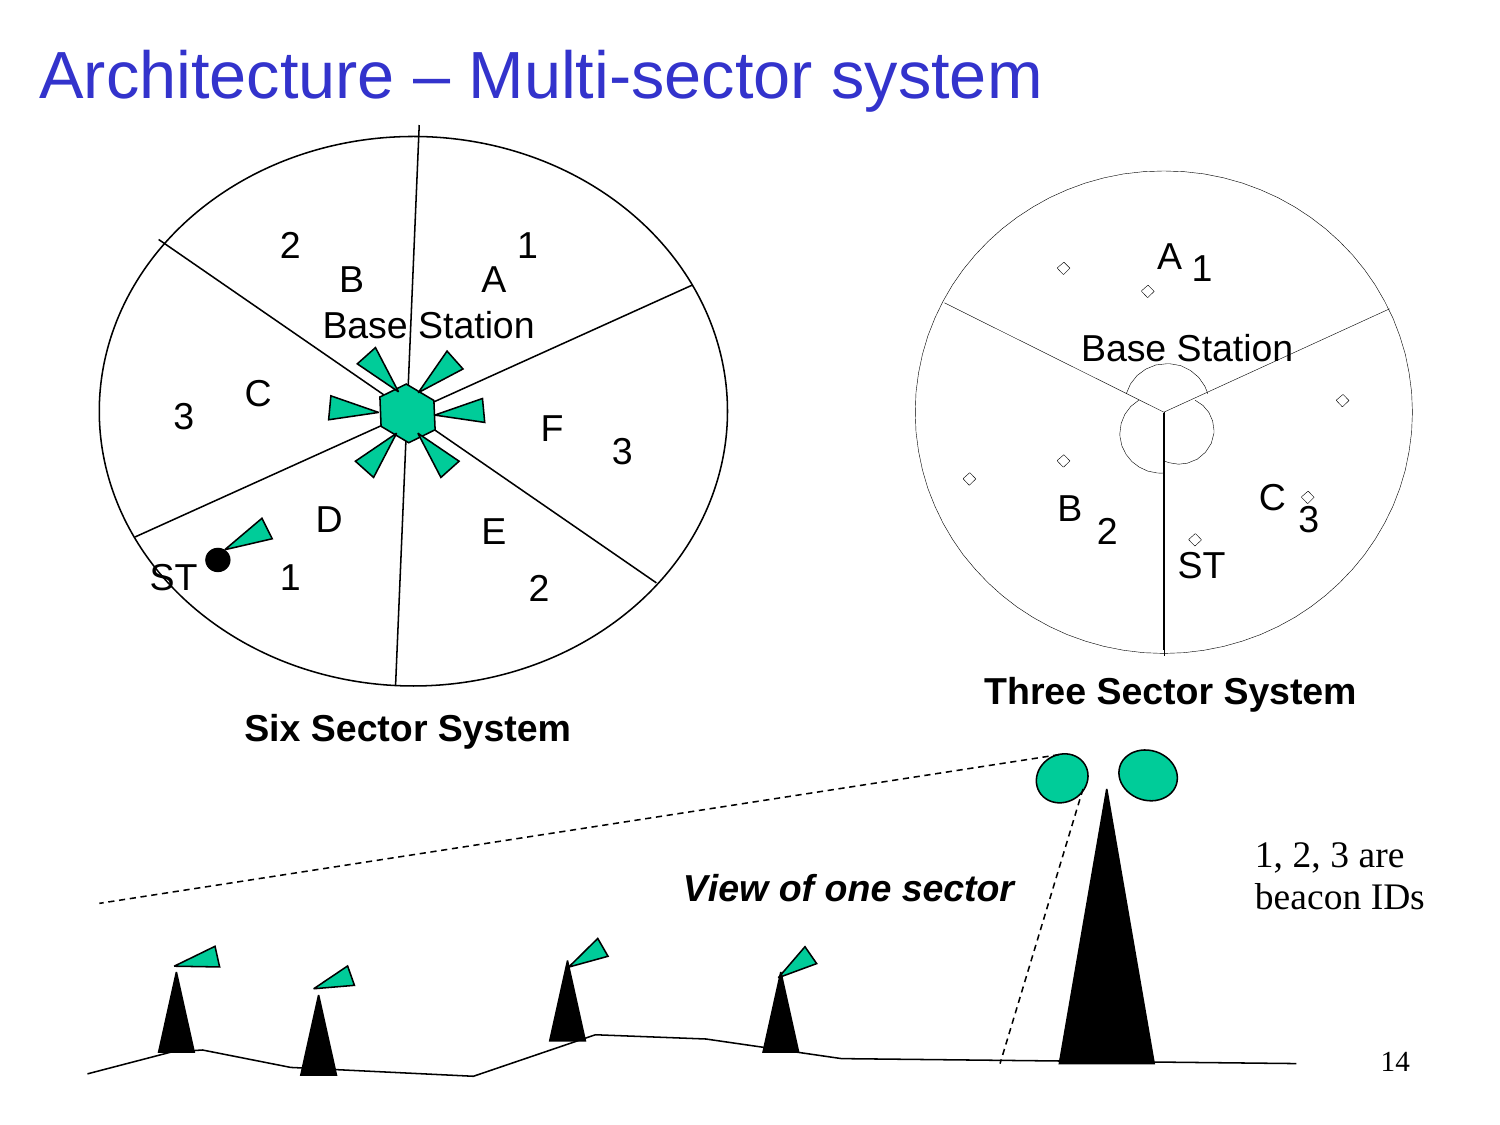

Architecture – Multi-sector system
2
1
A
1
B
A
Base Station
Base Station
C
3
F
3
C
B
D
3
E
2
ST
ST
1
2
Three Sector System
Six Sector System
View of one sector
1, 2, 3 are
beacon IDs
14